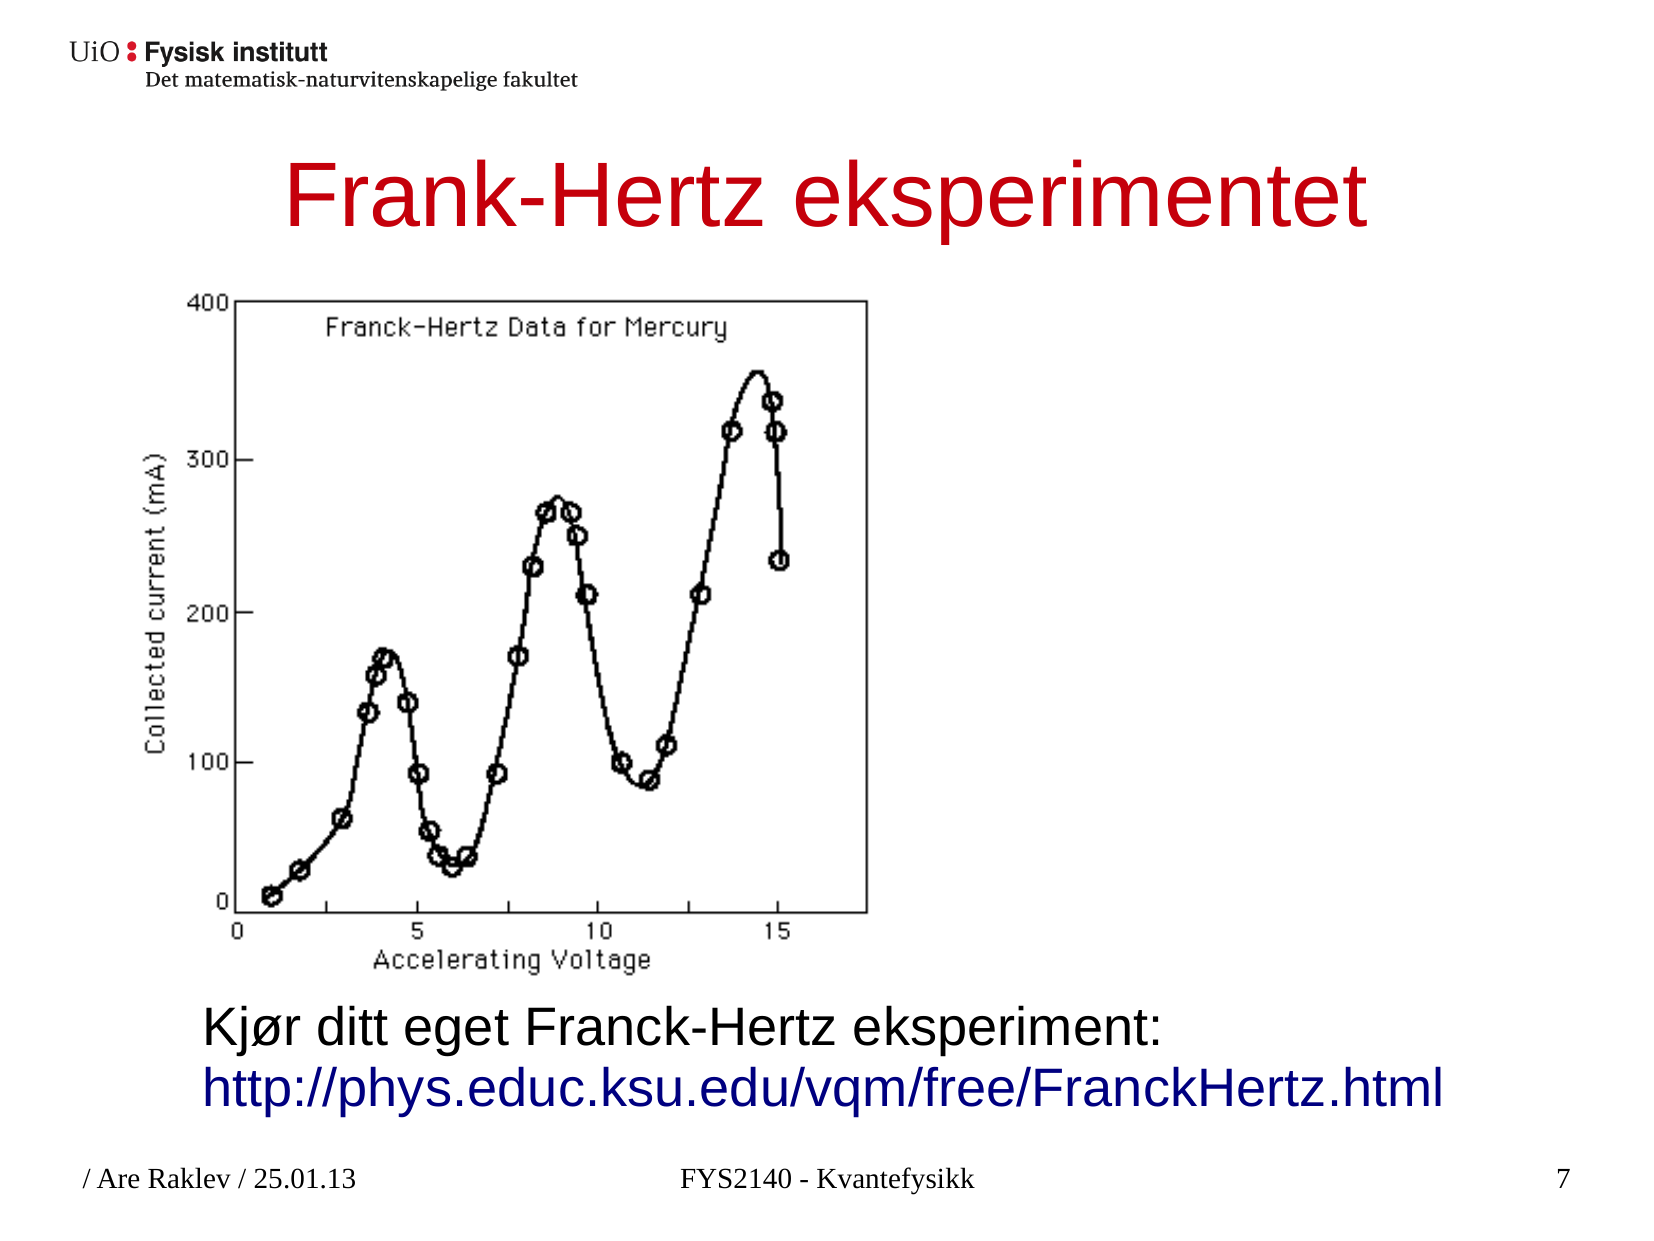

# Frank-Hertz eksperimentet
Kjør ditt eget Franck-Hertz eksperiment:
http://phys.educ.ksu.edu/vqm/free/FranckHertz.html
/ Are Raklev / 25.01.13
FYS2140 - Kvantefysikk
7